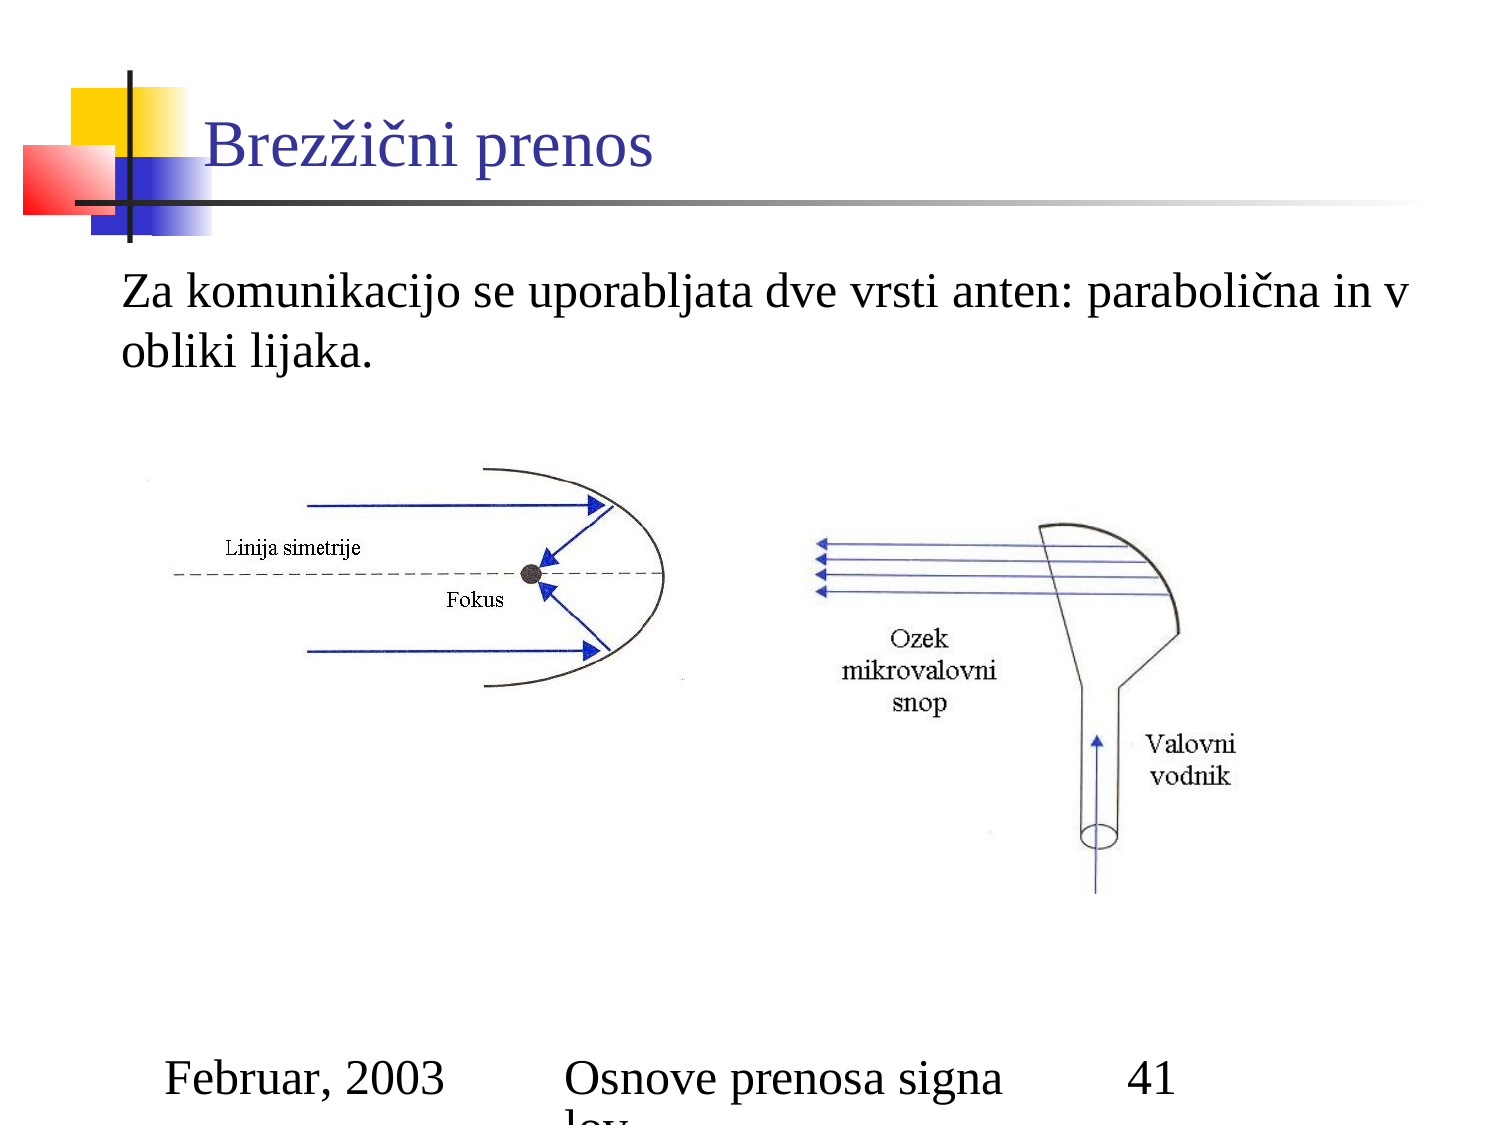

# Brezžični prenos
	Za komunikacijo se uporabljata dve vrsti anten: parabolična in v obliki lijaka.
Februar, 2003
Osnove prenosa signalov
41